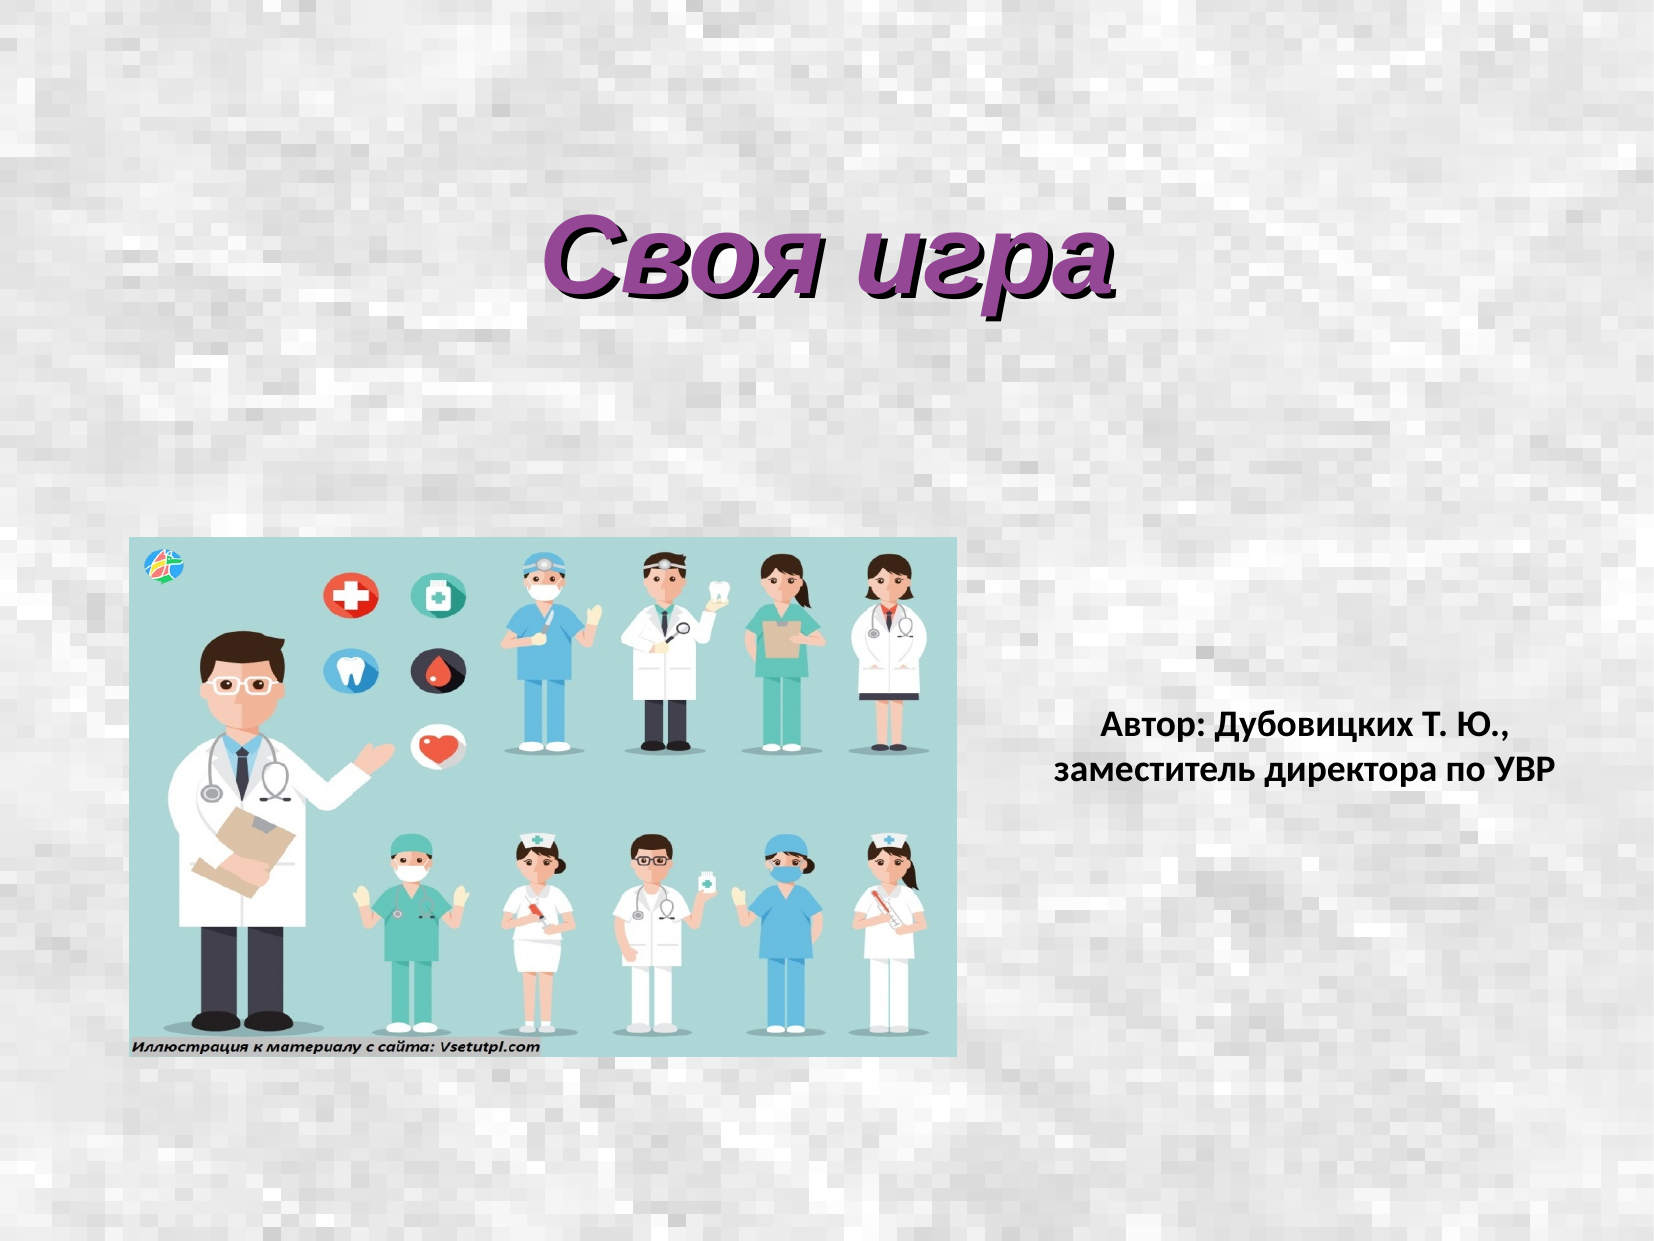

# Своя игра
Автор: Дубовицких Т. Ю., заместитель директора по УВР